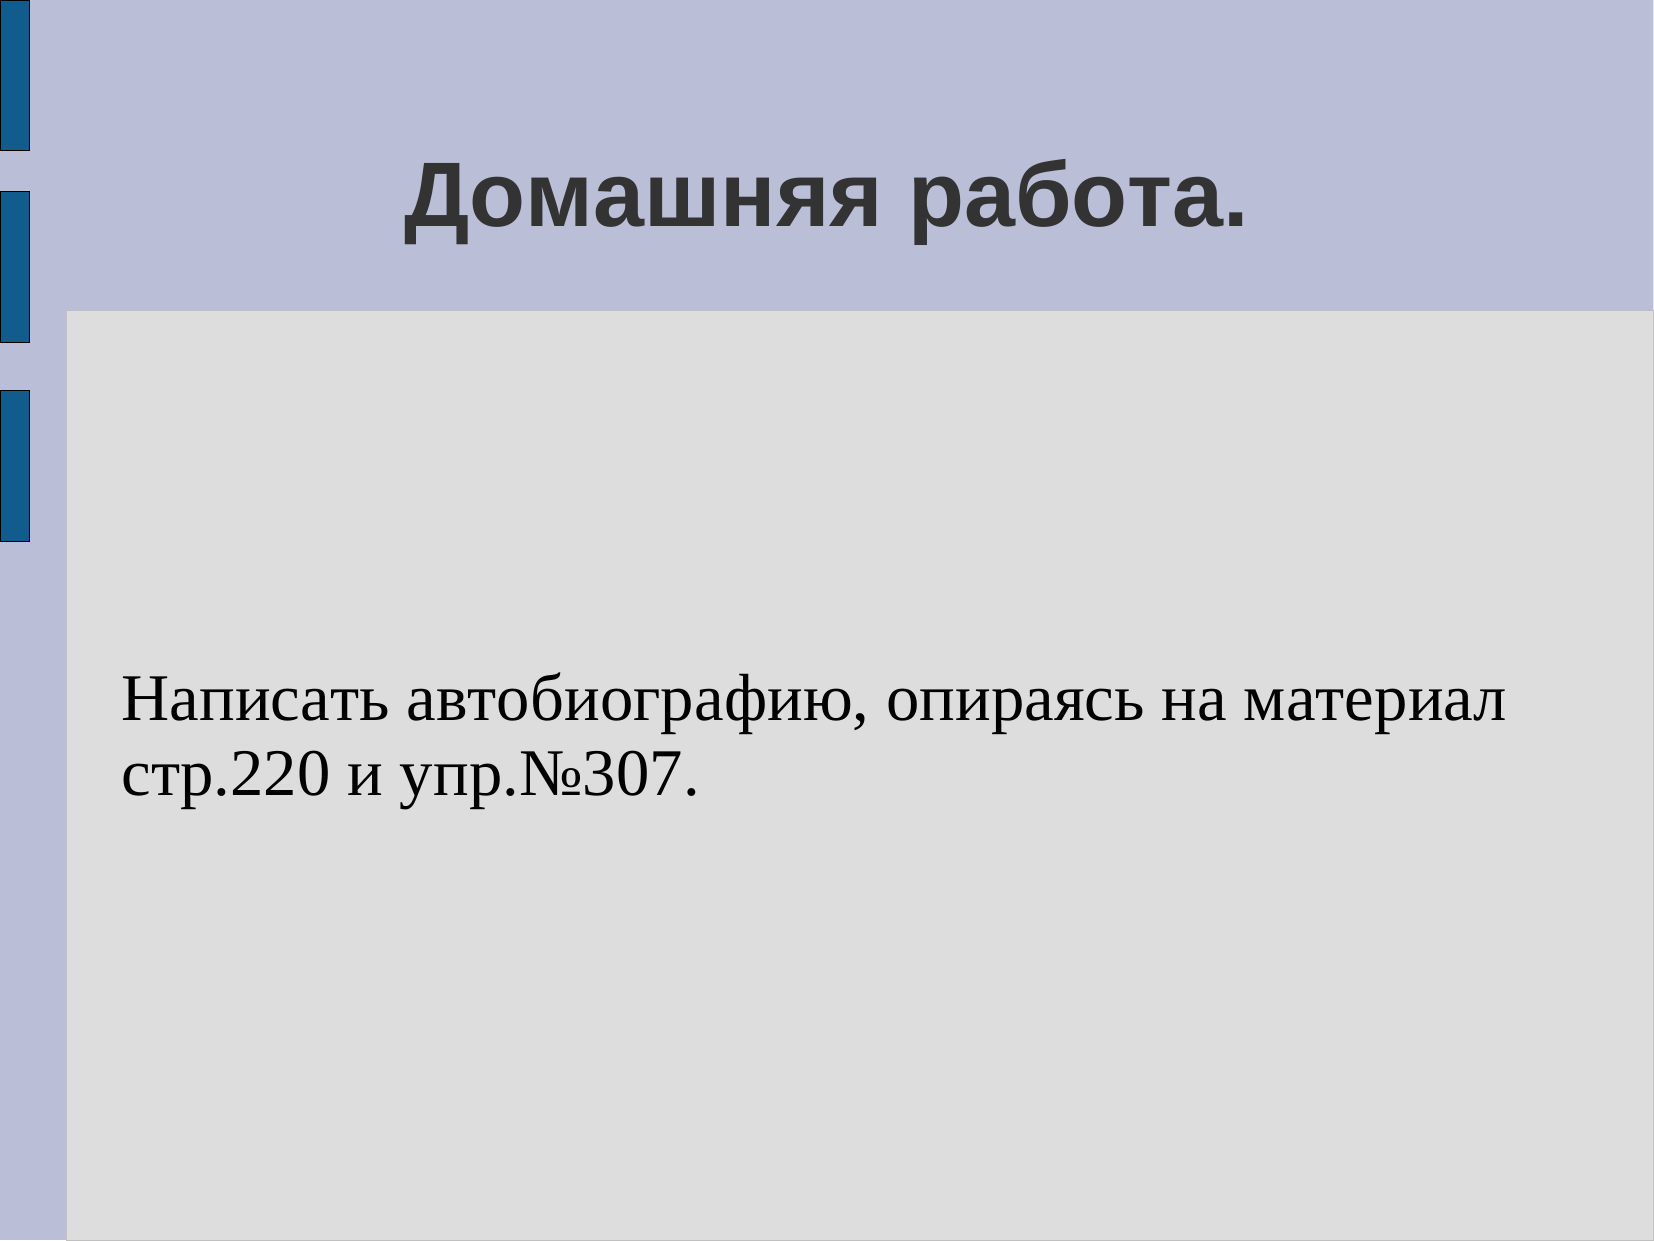

# Домашняя работа.
Написать автобиографию, опираясь на материал стр.220 и упр.№307.